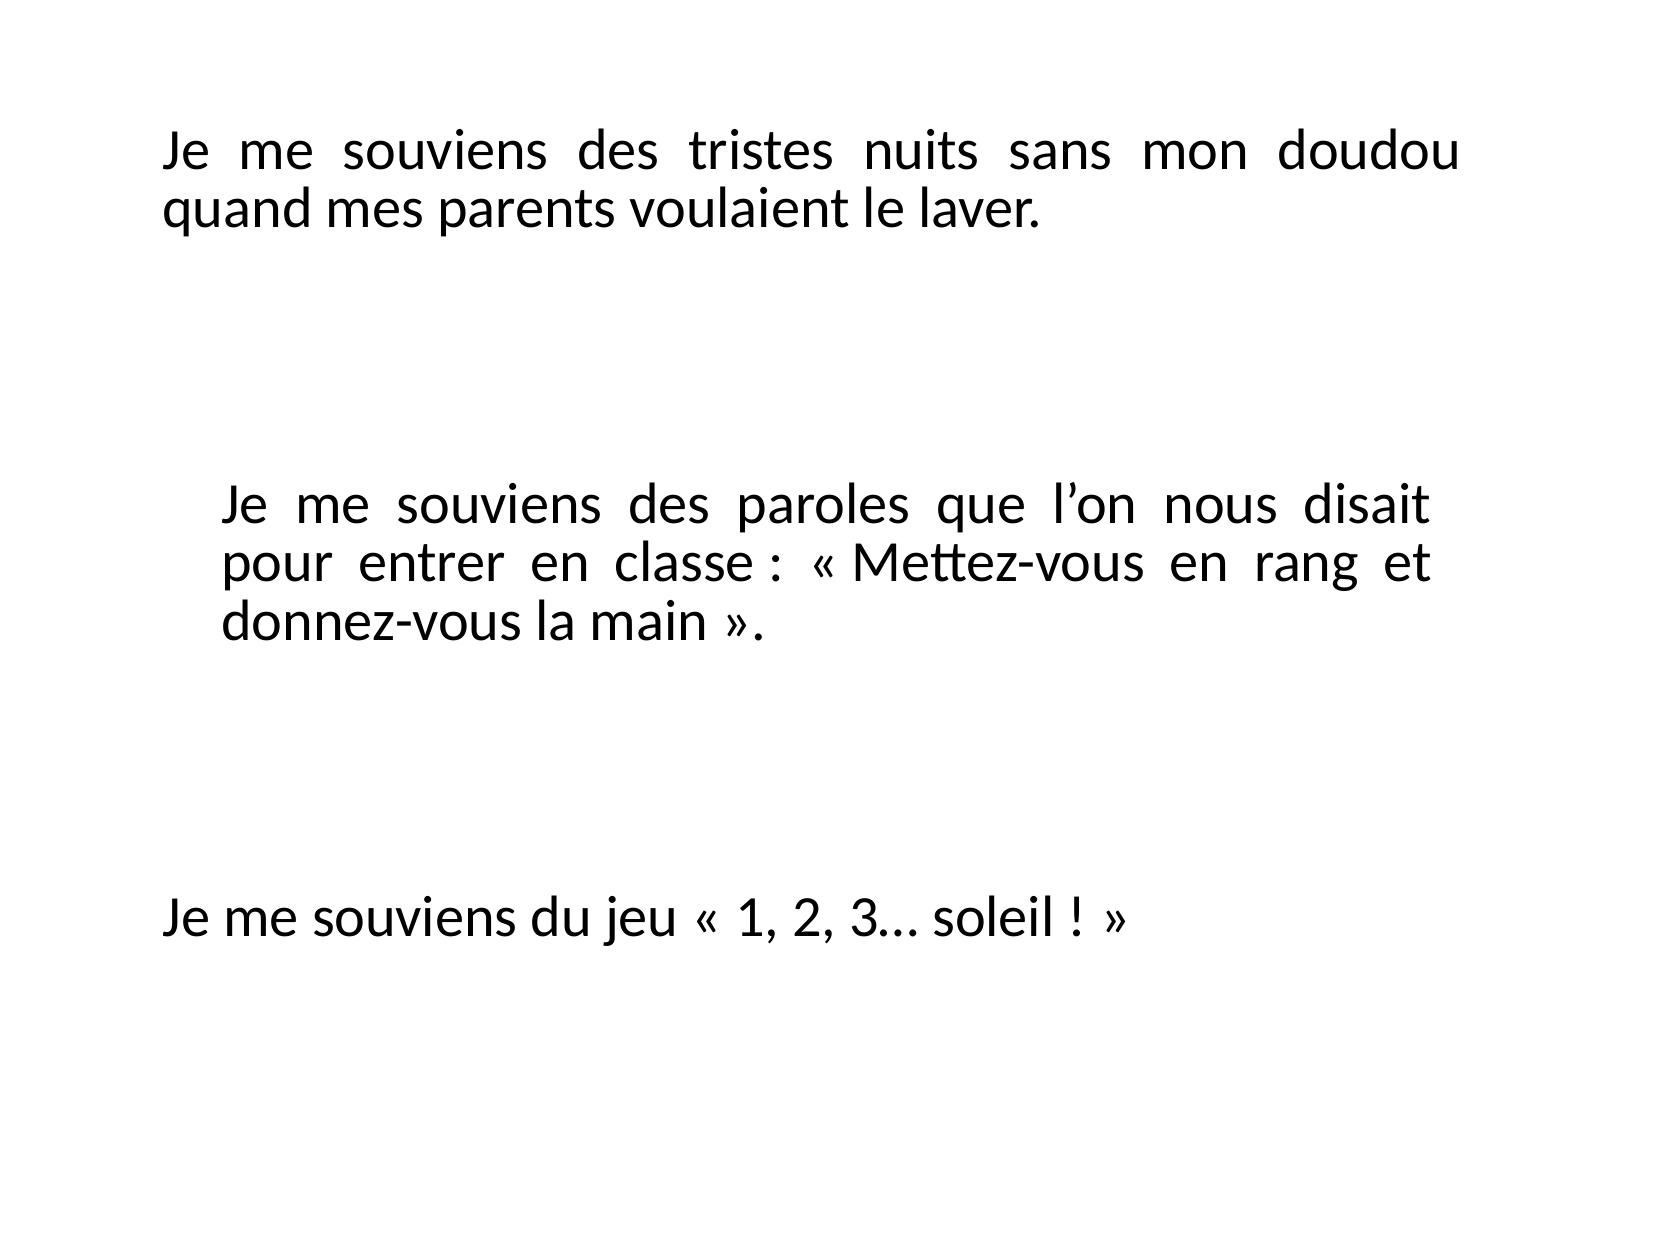

Je me souviens des tristes nuits sans mon doudou quand mes parents voulaient le laver.
Je me souviens des paroles que l’on nous disait pour entrer en classe : « Mettez-vous en rang et donnez-vous la main ».
Je me souviens du jeu « 1, 2, 3… soleil ! »